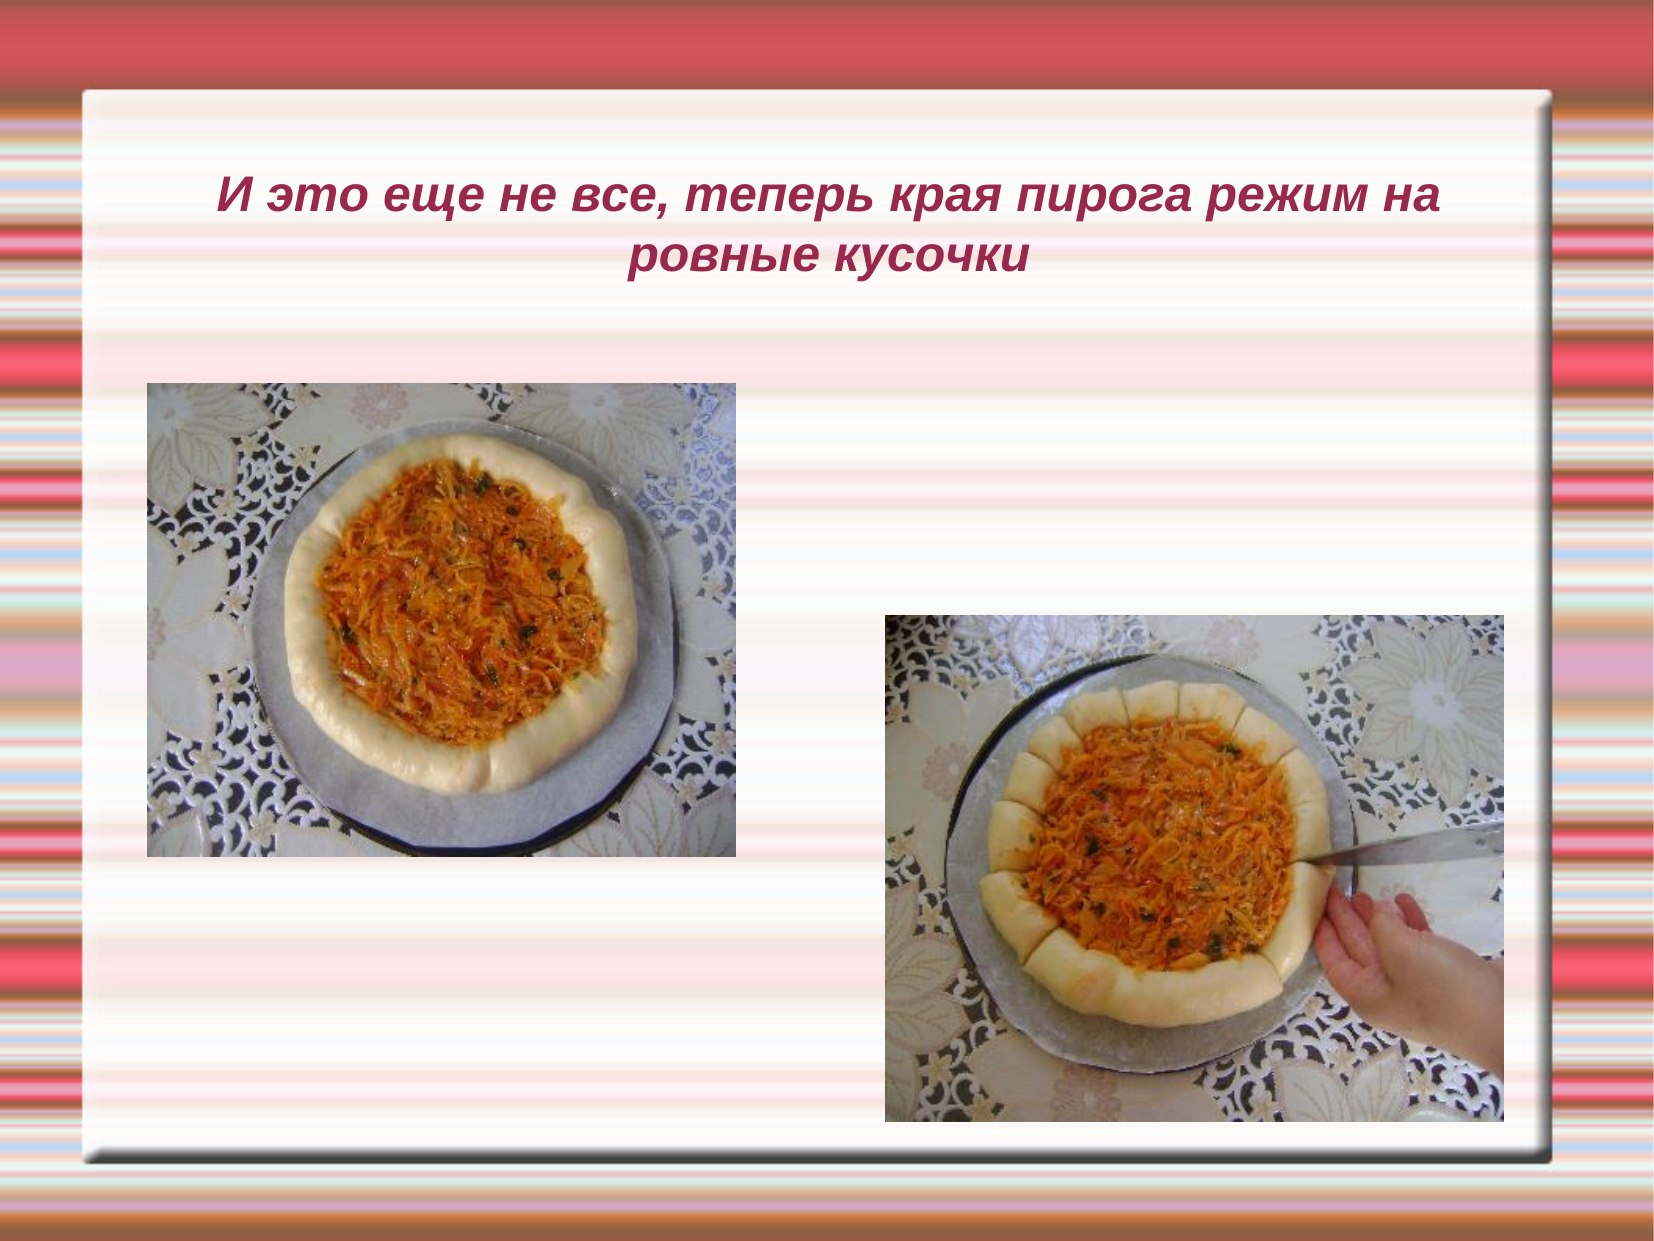

# И это еще не все, теперь края пирога режим на ровные кусочки